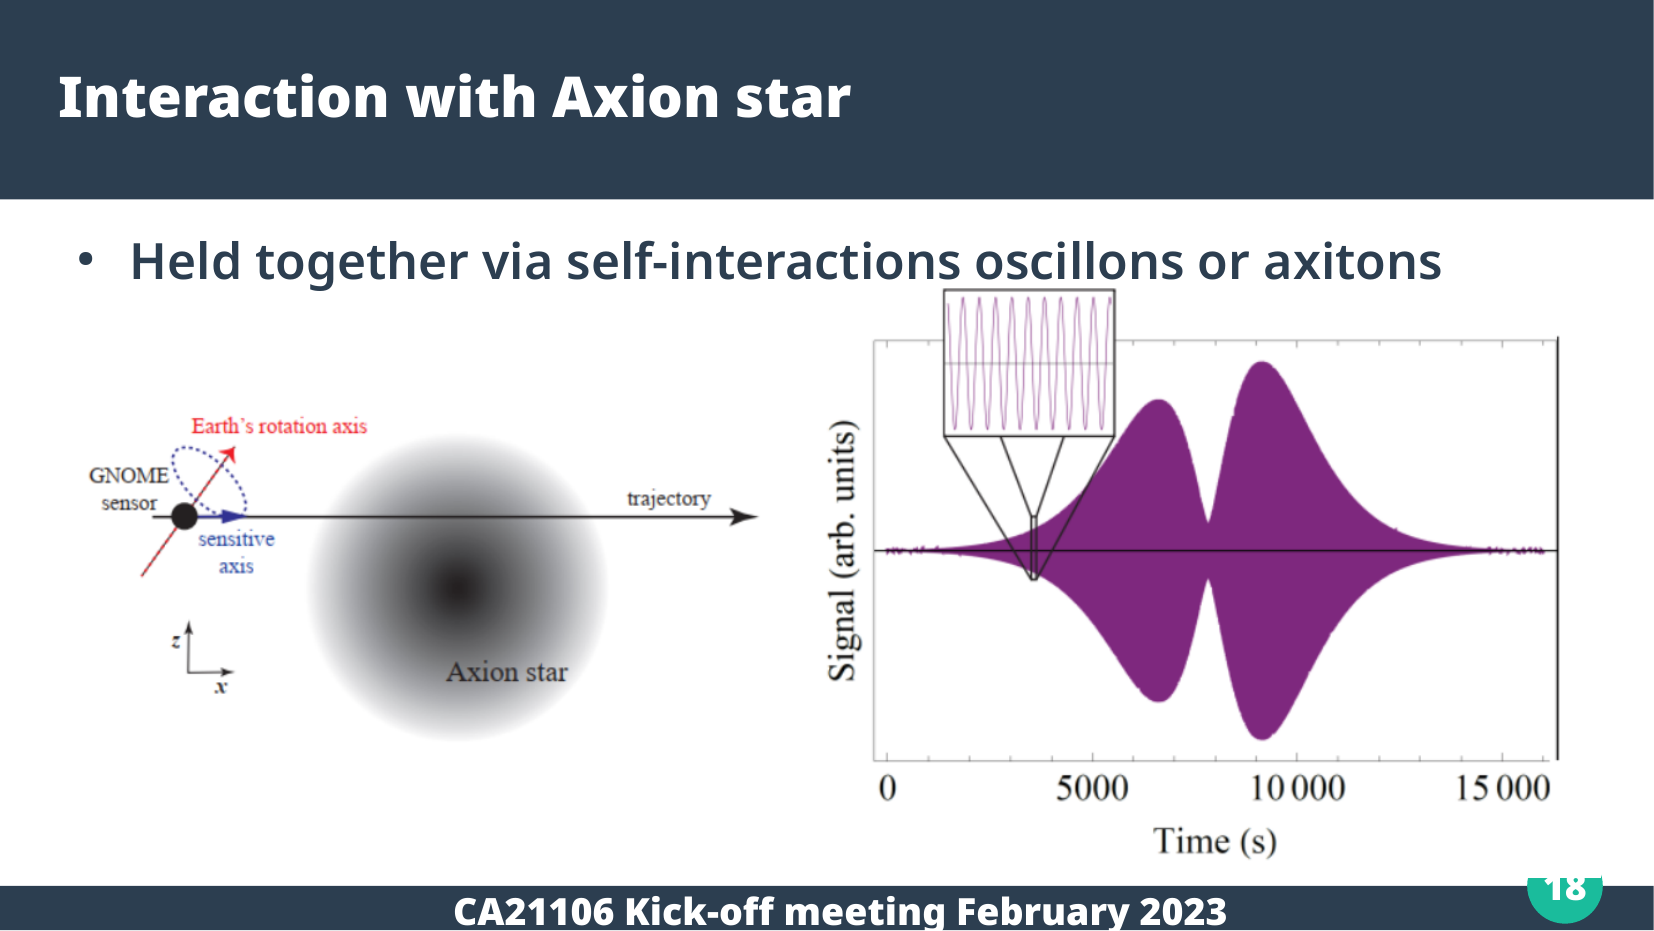

# Interaction with Axion star
Held together via self-interactions oscillons or axitons
CA21106 Kick-off meeting February 2023